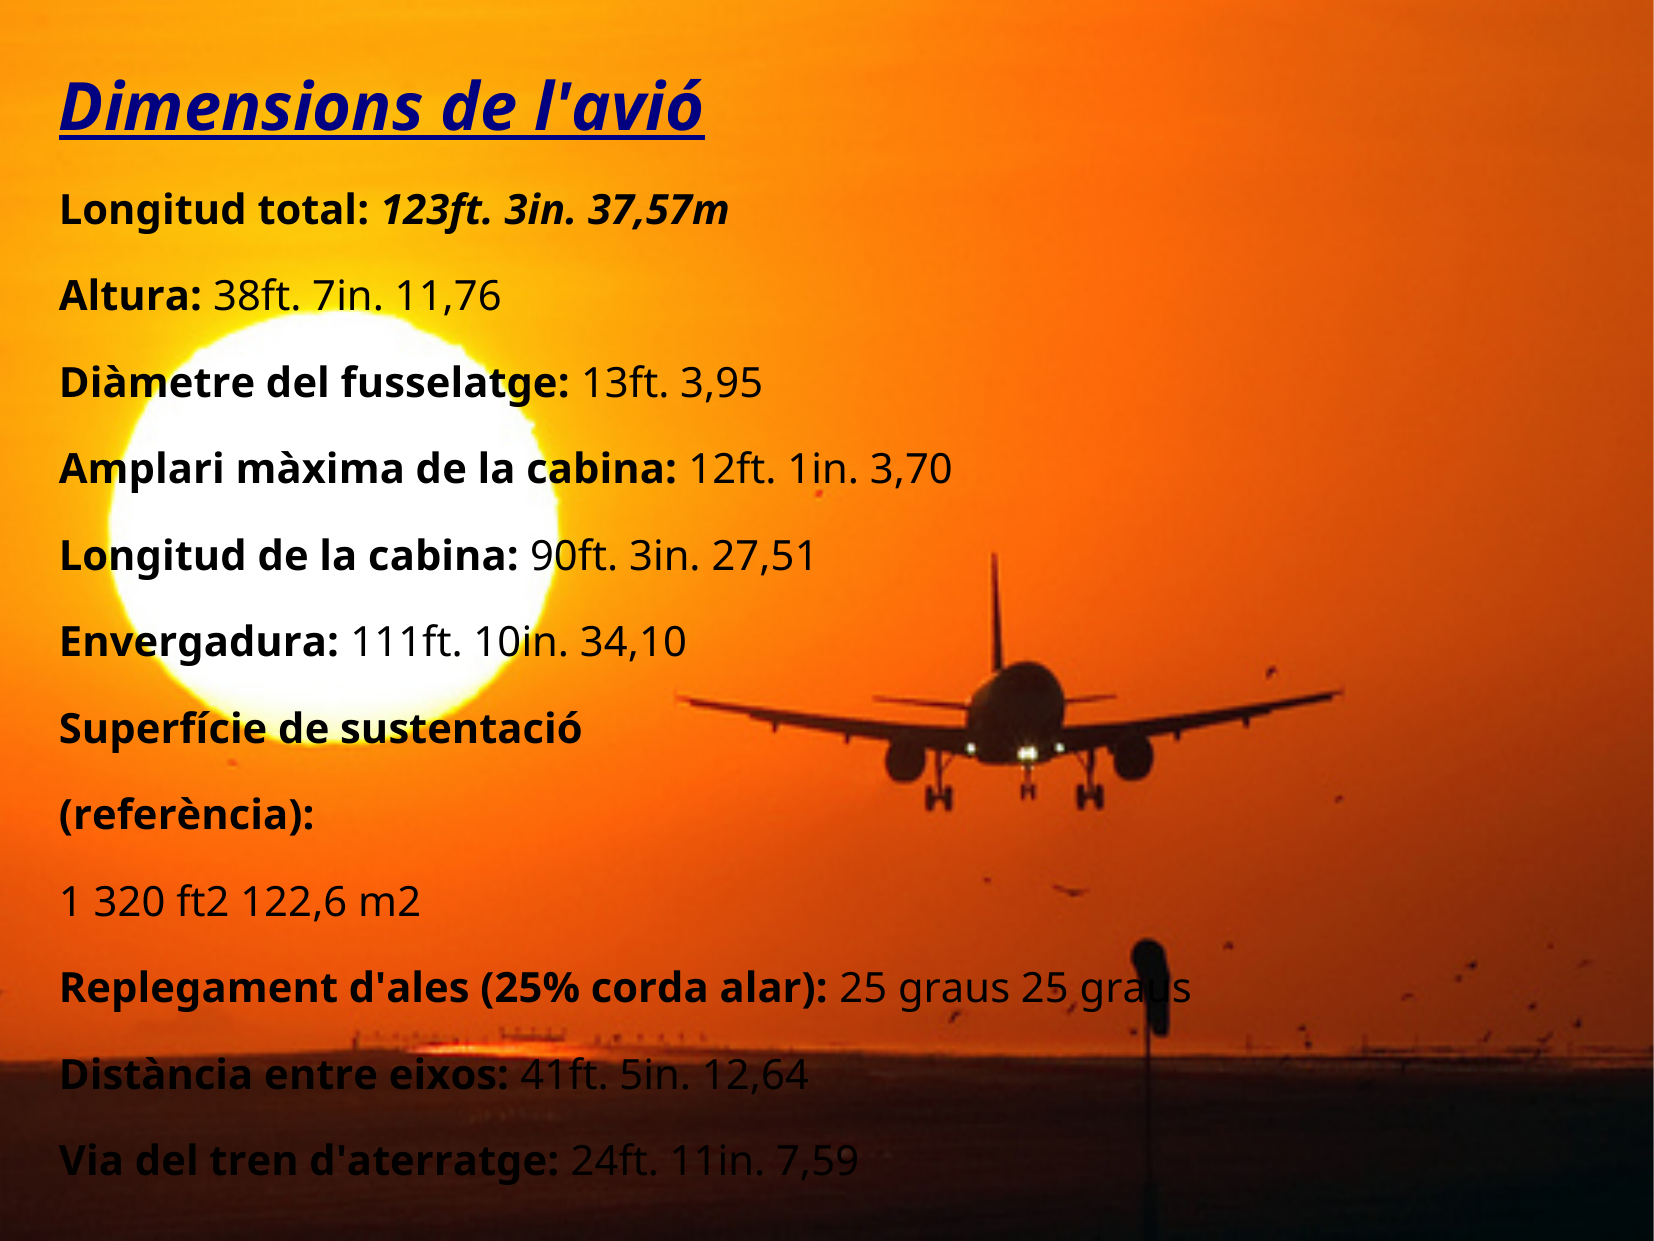

# Dimensions de l'avió
Longitud total: 123ft. 3in. 37,57m
Altura: 38ft. 7in. 11,76
Diàmetre del fusselatge: 13ft. 3,95
Amplari màxima de la cabina: 12ft. 1in. 3,70
Longitud de la cabina: 90ft. 3in. 27,51
Envergadura: 111ft. 10in. 34,10
Superfície de sustentació
(referència):
1 320 ft2 122,6 m2
Replegament d'ales (25% corda alar): 25 graus 25 graus
Distància entre eixos: 41ft. 5in. 12,64
Via del tren d'aterratge: 24ft. 11in. 7,59